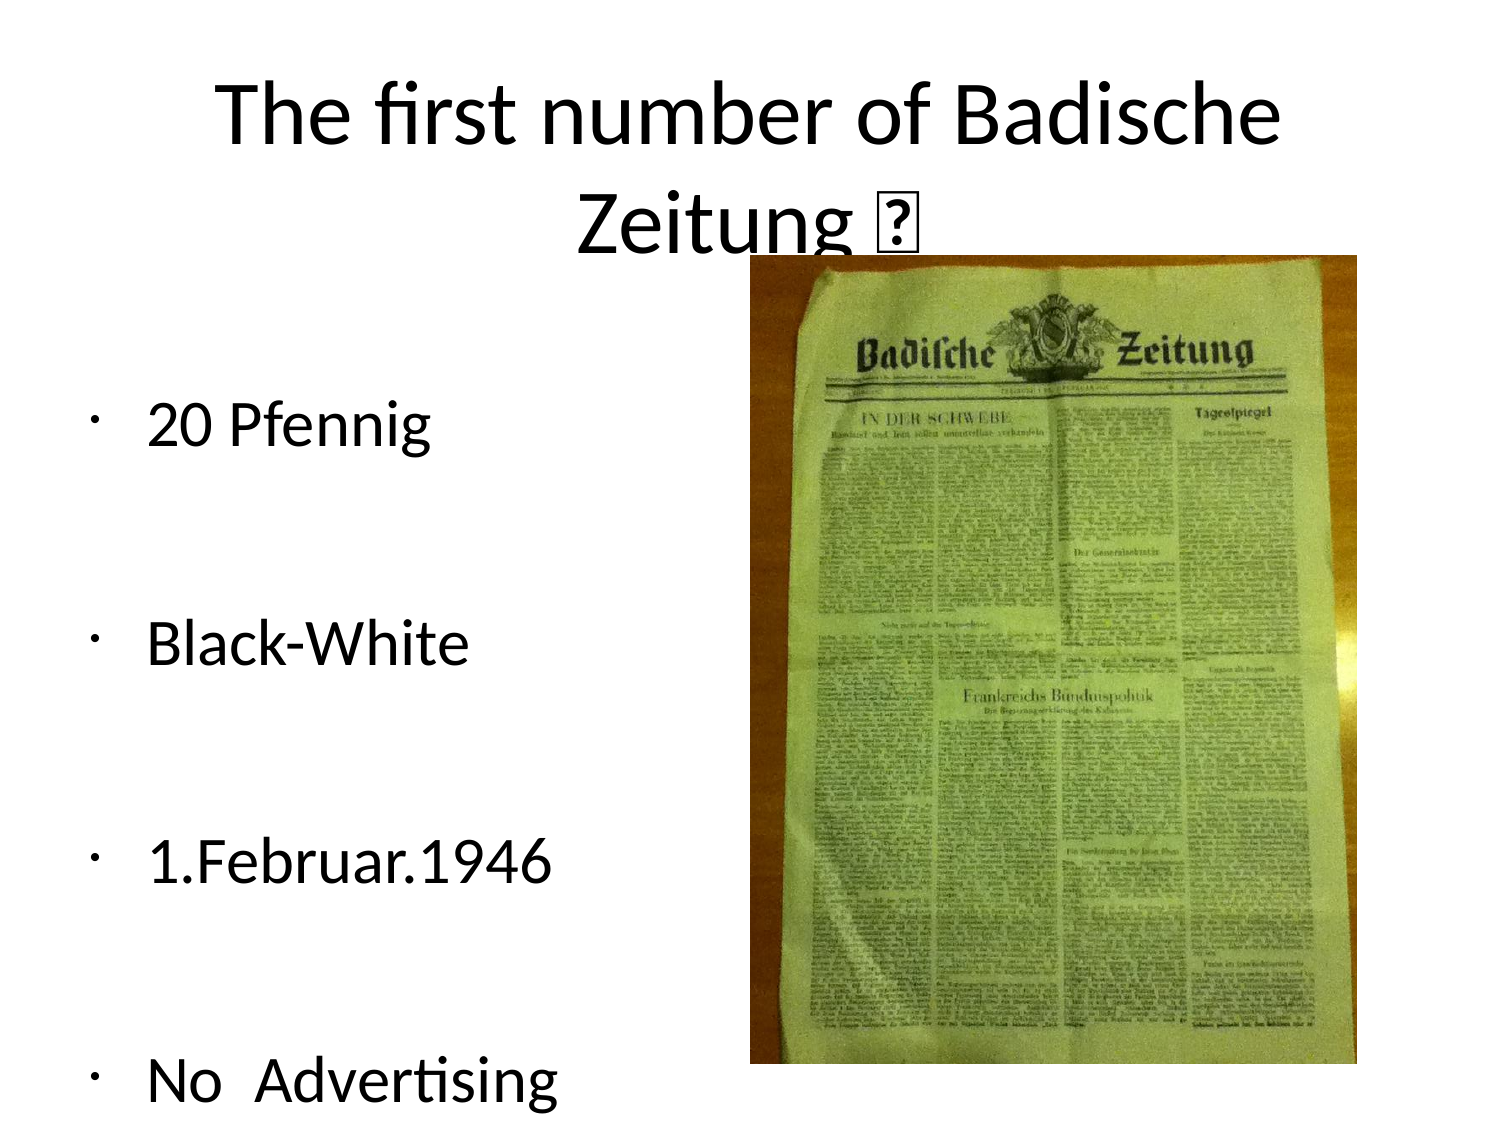

# The first number of Badische Zeitung 
20 Pfennig
Black-White
1.Februar.1946
No Advertising